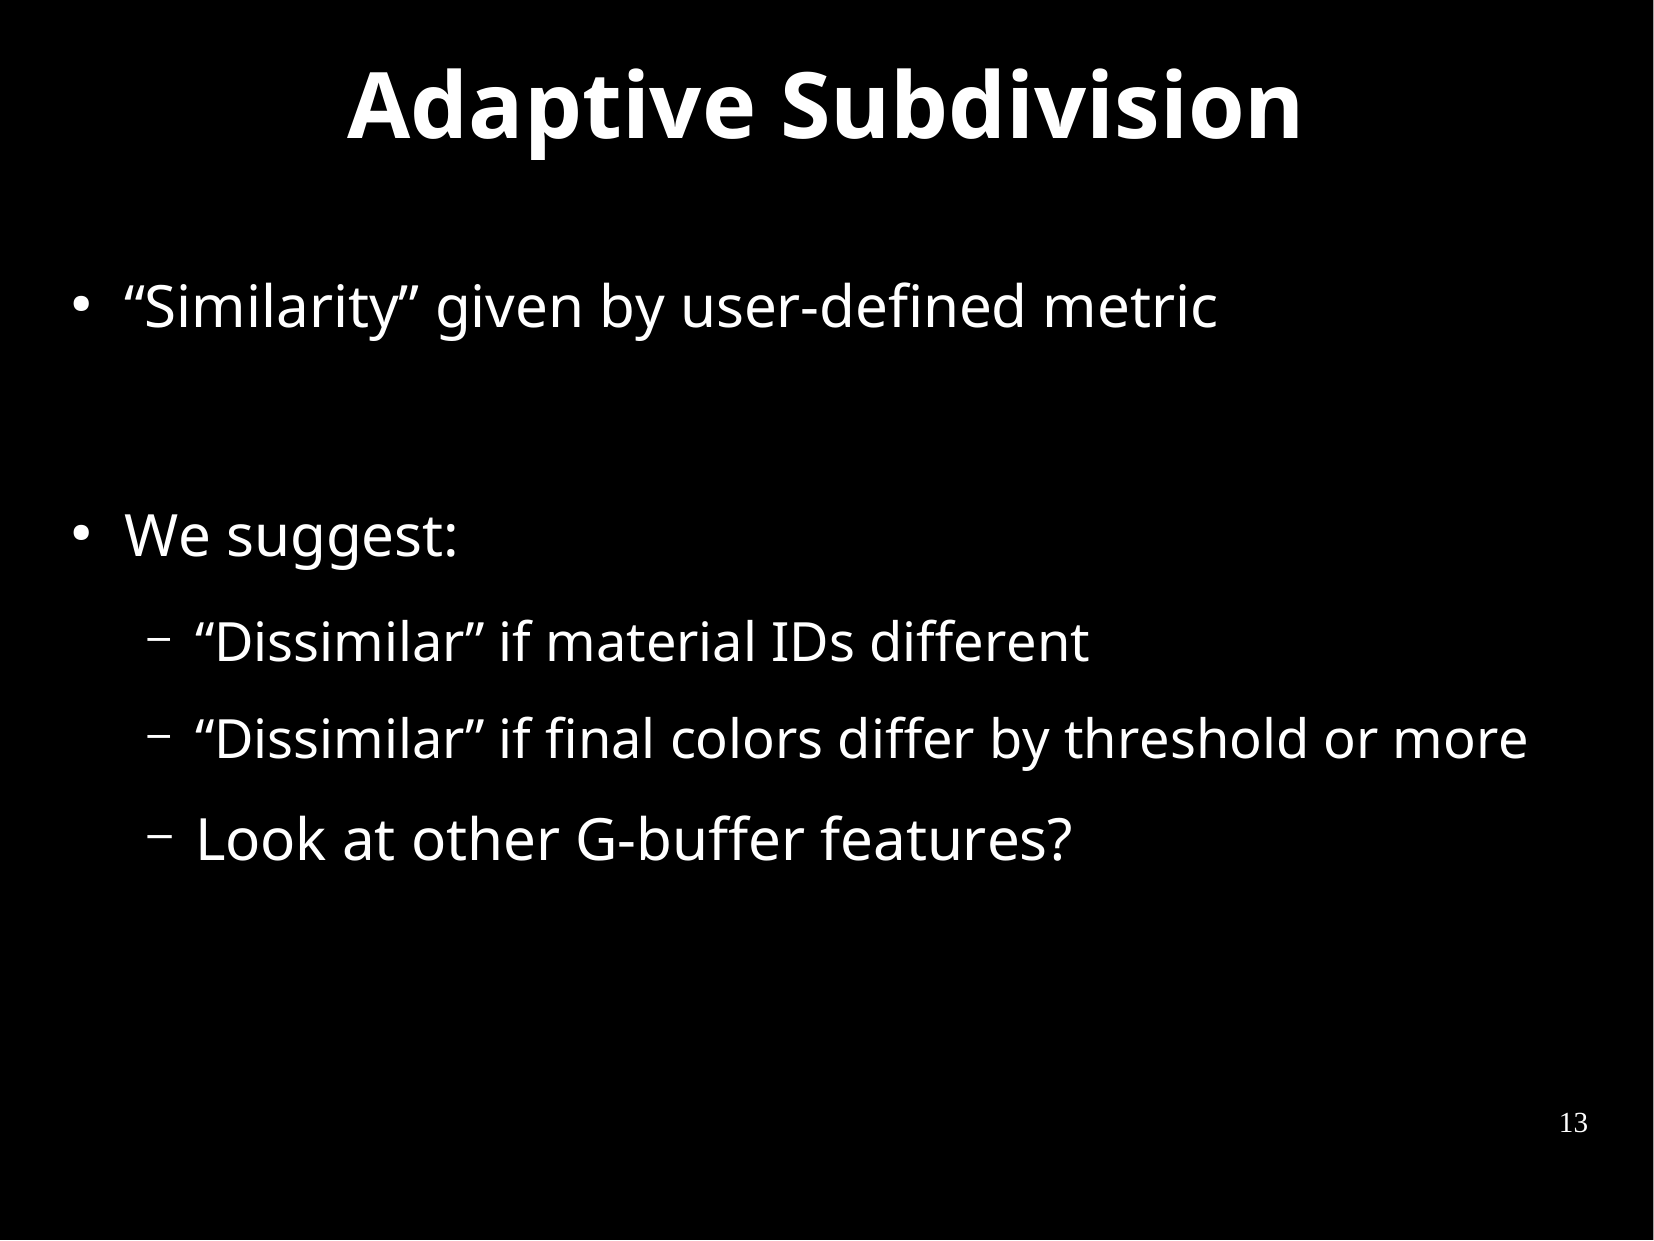

# Adaptive Subdivision
“Similarity” given by user-defined metric
We suggest:
“Dissimilar” if material IDs different
“Dissimilar” if final colors differ by threshold or more
Look at other G-buffer features?
13